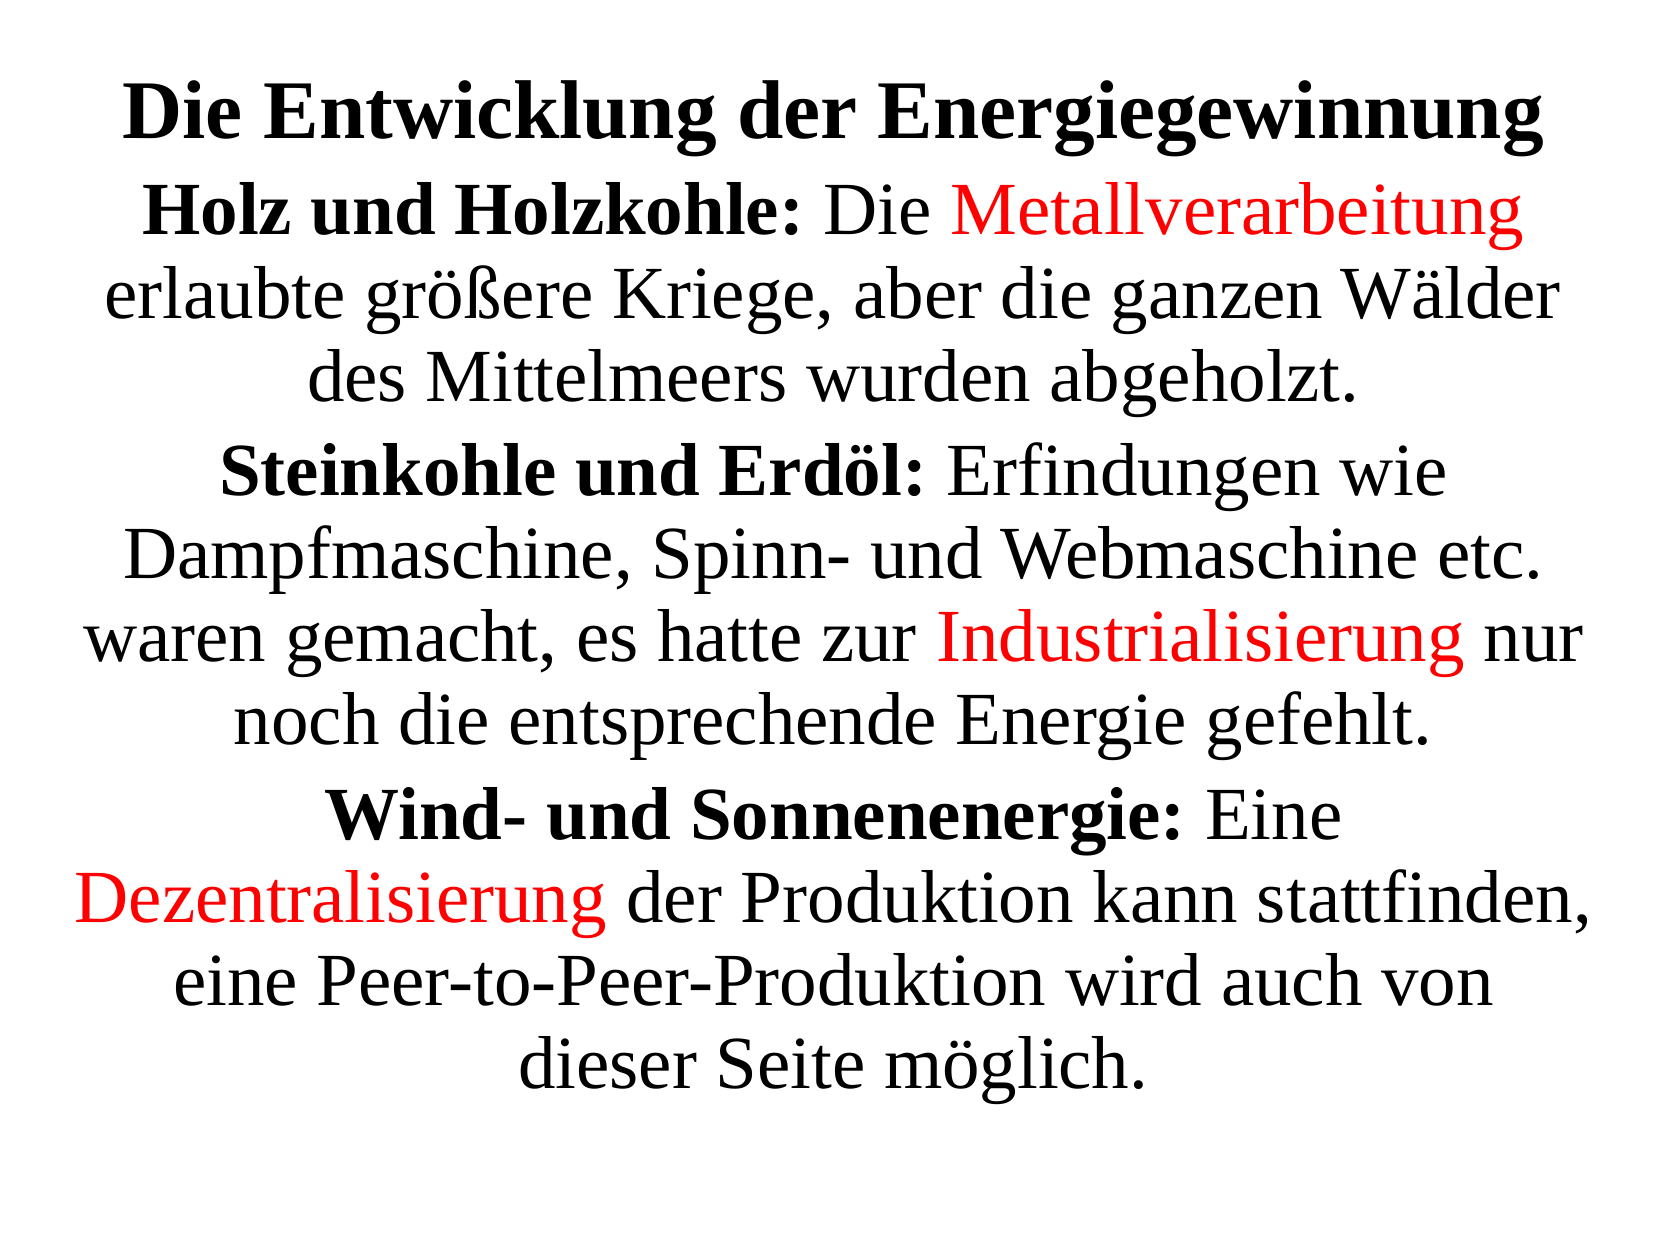

Die Entwicklung der Energiegewinnung
Holz und Holzkohle: Die Metallverarbeitung erlaubte größere Kriege, aber die ganzen Wälder des Mittelmeers wurden abgeholzt.
Steinkohle und Erdöl: Erfindungen wie Dampfmaschine, Spinn- und Webmaschine etc. waren gemacht, es hatte zur Industrialisierung nur noch die entsprechende Energie gefehlt.
Wind- und Sonnenenergie: Eine Dezentralisierung der Produktion kann stattfinden, eine Peer-to-Peer-Produktion wird auch von dieser Seite möglich.